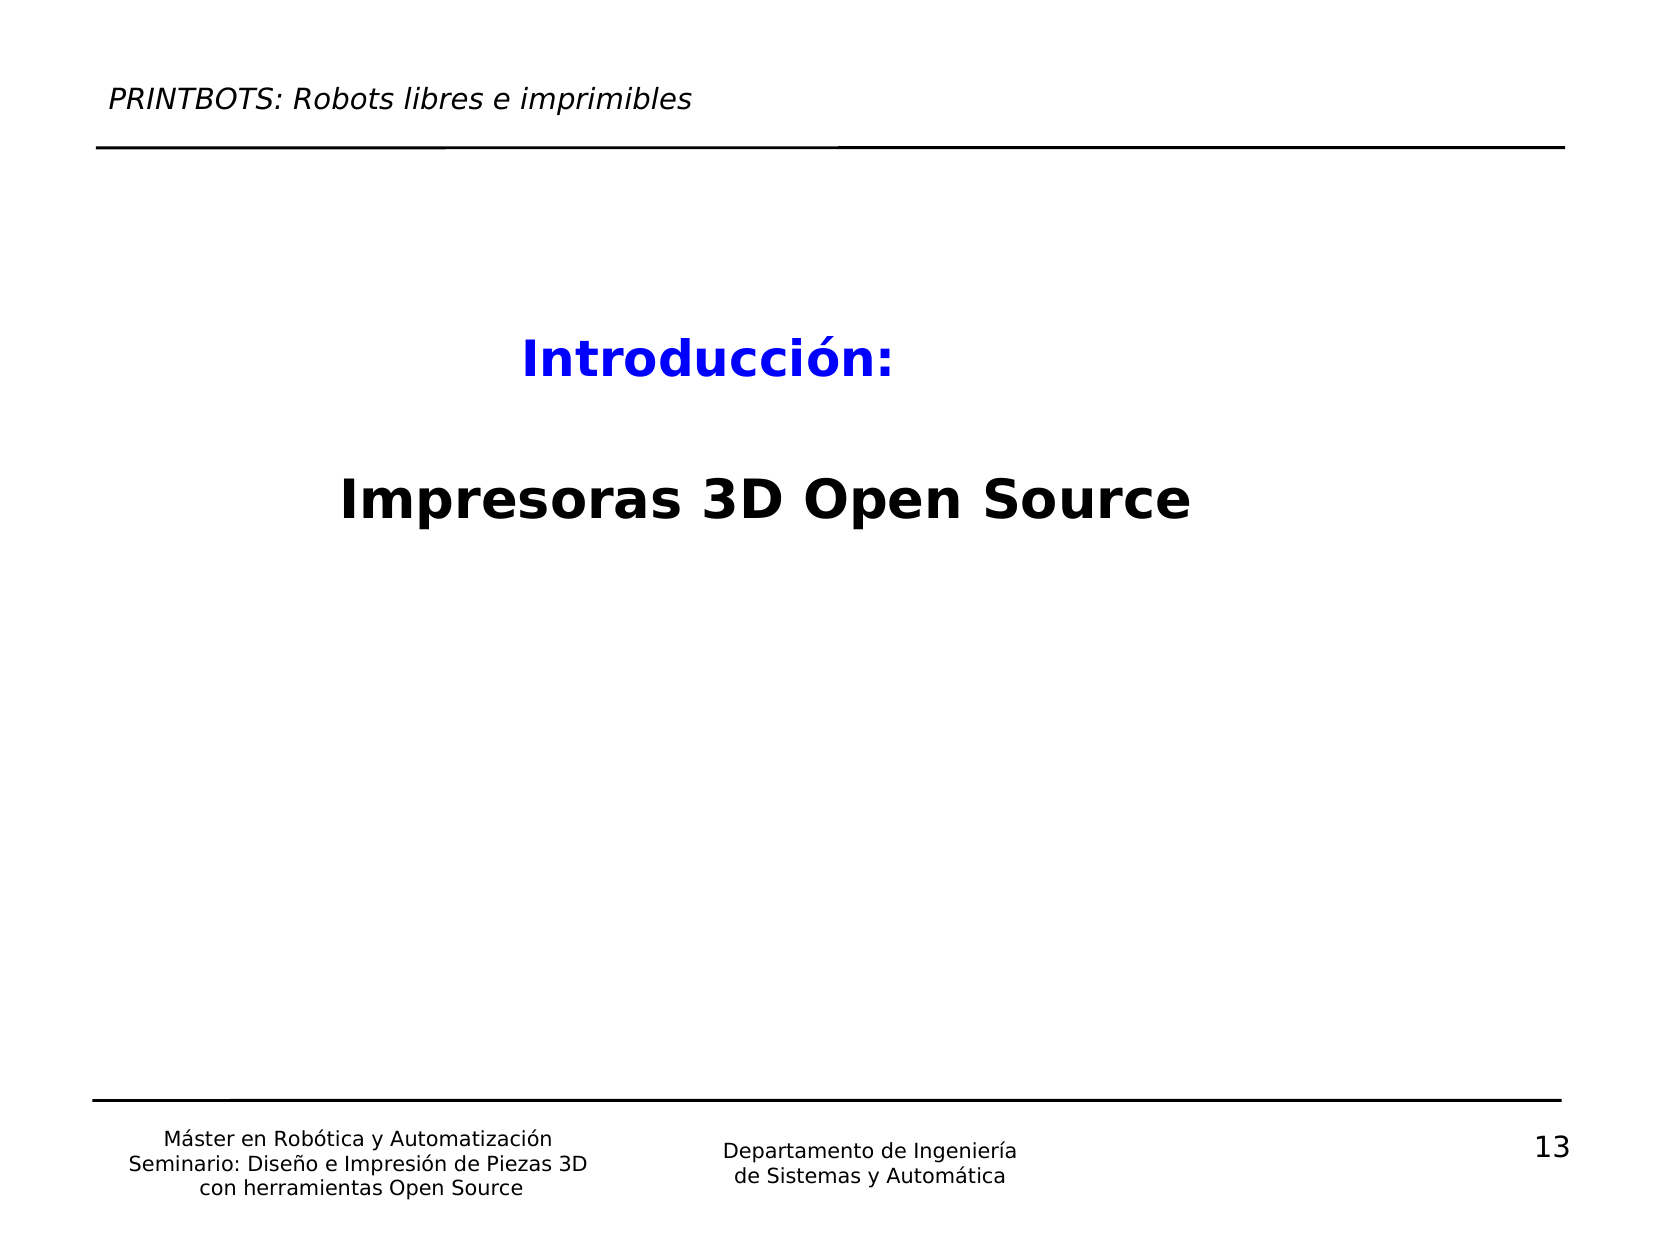

PRINTBOTS: Robots libres e imprimibles
Introducción:
Impresoras 3D Open Source
Máster en Robótica y Automatización
Seminario: Diseño e Impresión de Piezas 3D
 con herramientas Open Source
13
Departamento de Ingeniería
de Sistemas y Automática